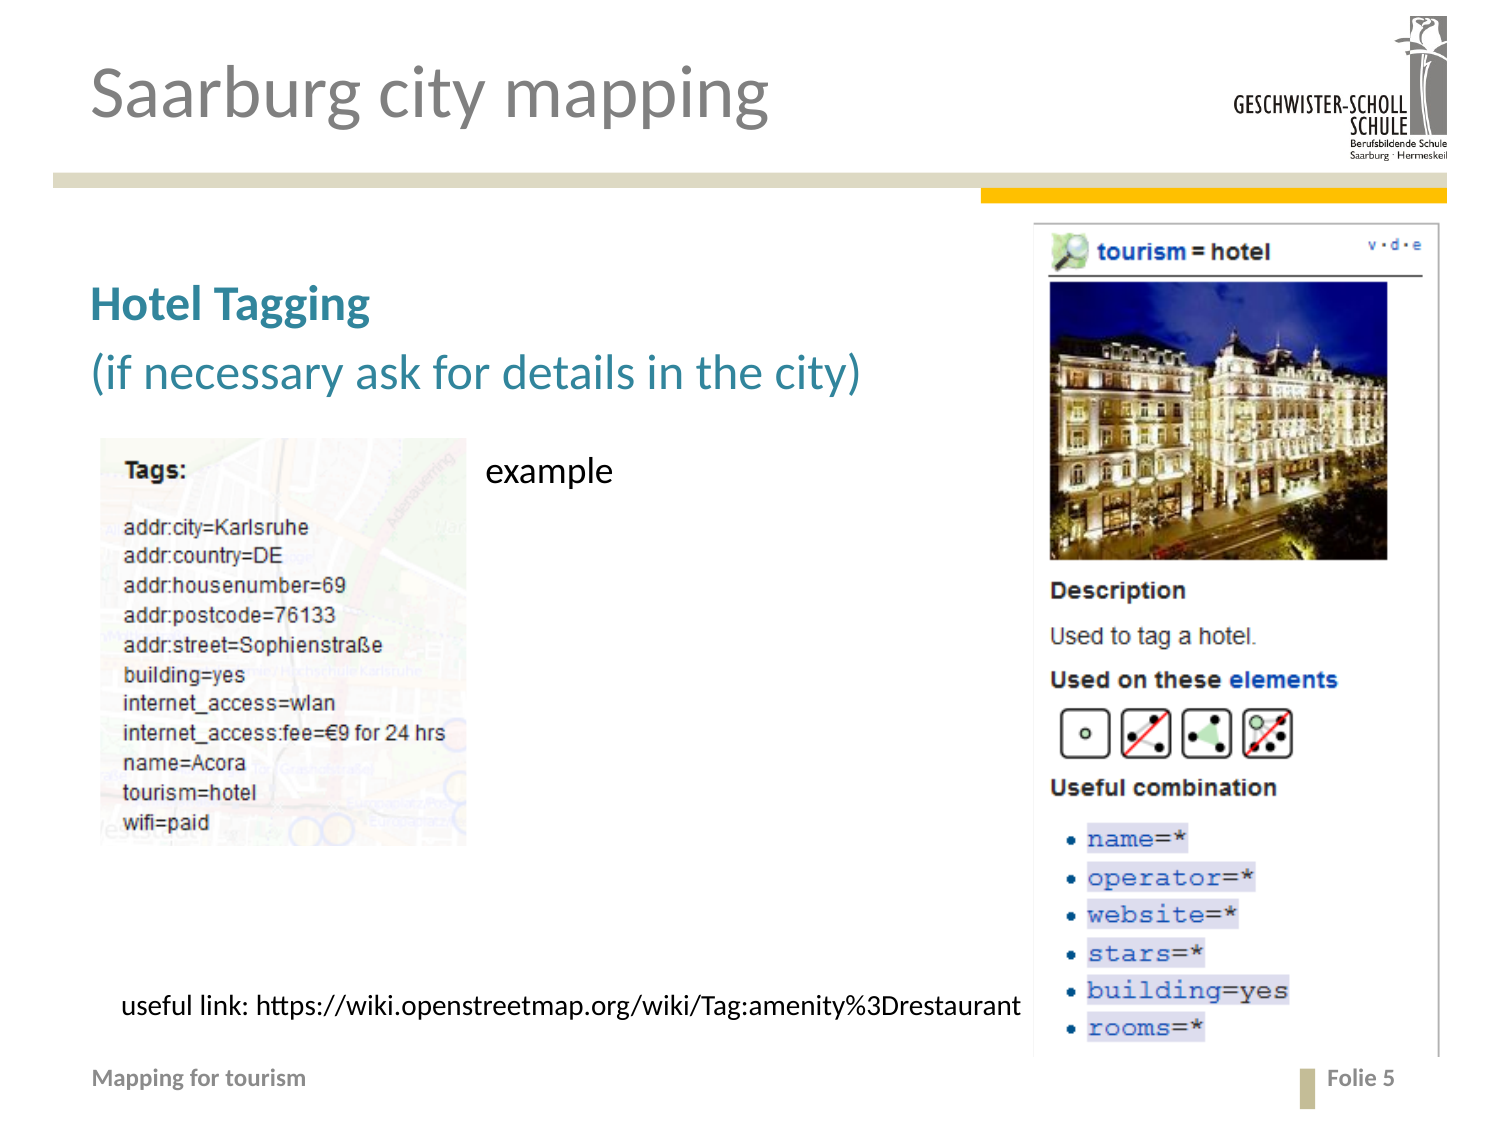

# Saarburg city mapping
Hotel Tagging
(if necessary ask for details in the city)
example
useful link: https://wiki.openstreetmap.org/wiki/Tag:amenity%3Drestaurant
Mapping for tourism
Folie